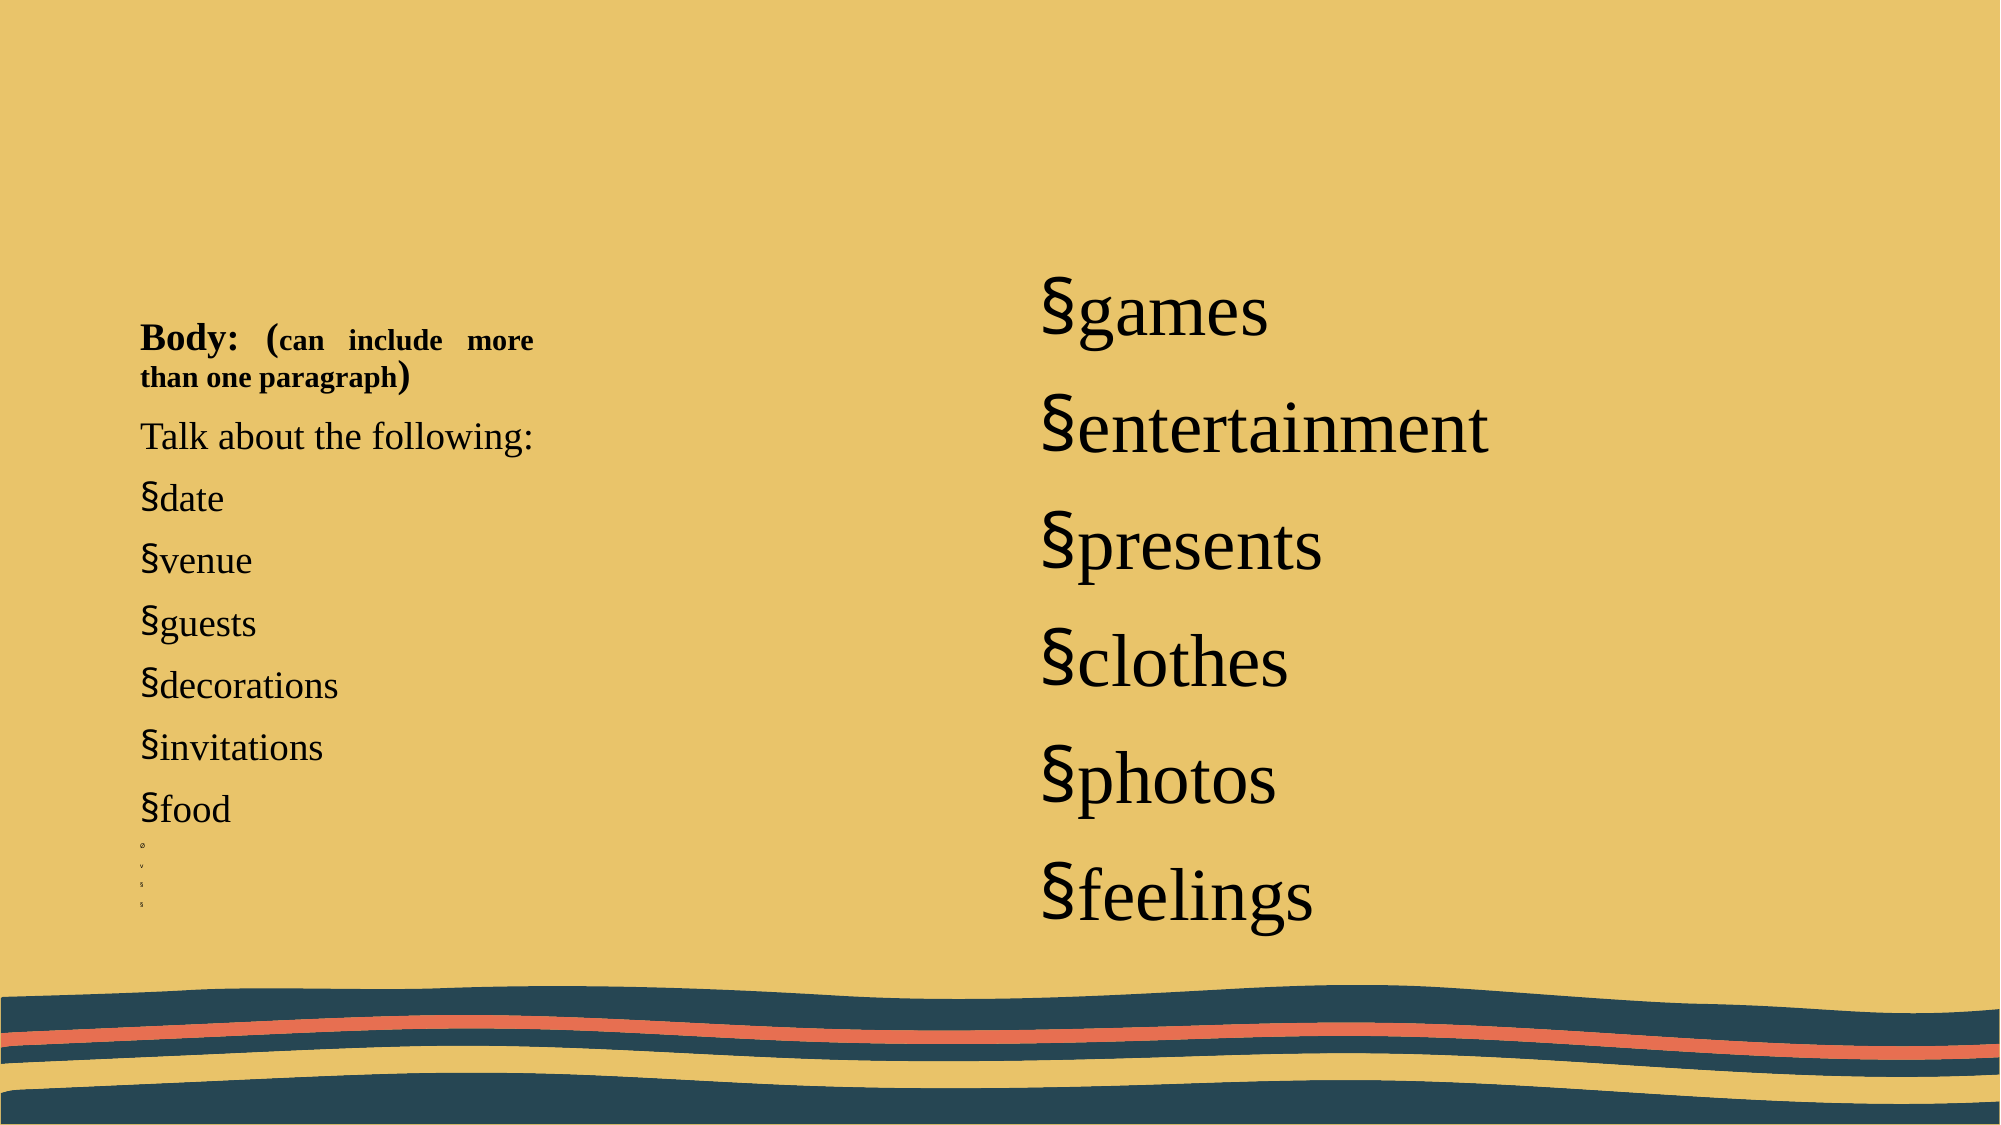

games
entertainment
presents
clothes
photos
feelings
# Body: (can include more than one paragraph)
Talk about the following:
date
venue
guests
decorations
invitations
food